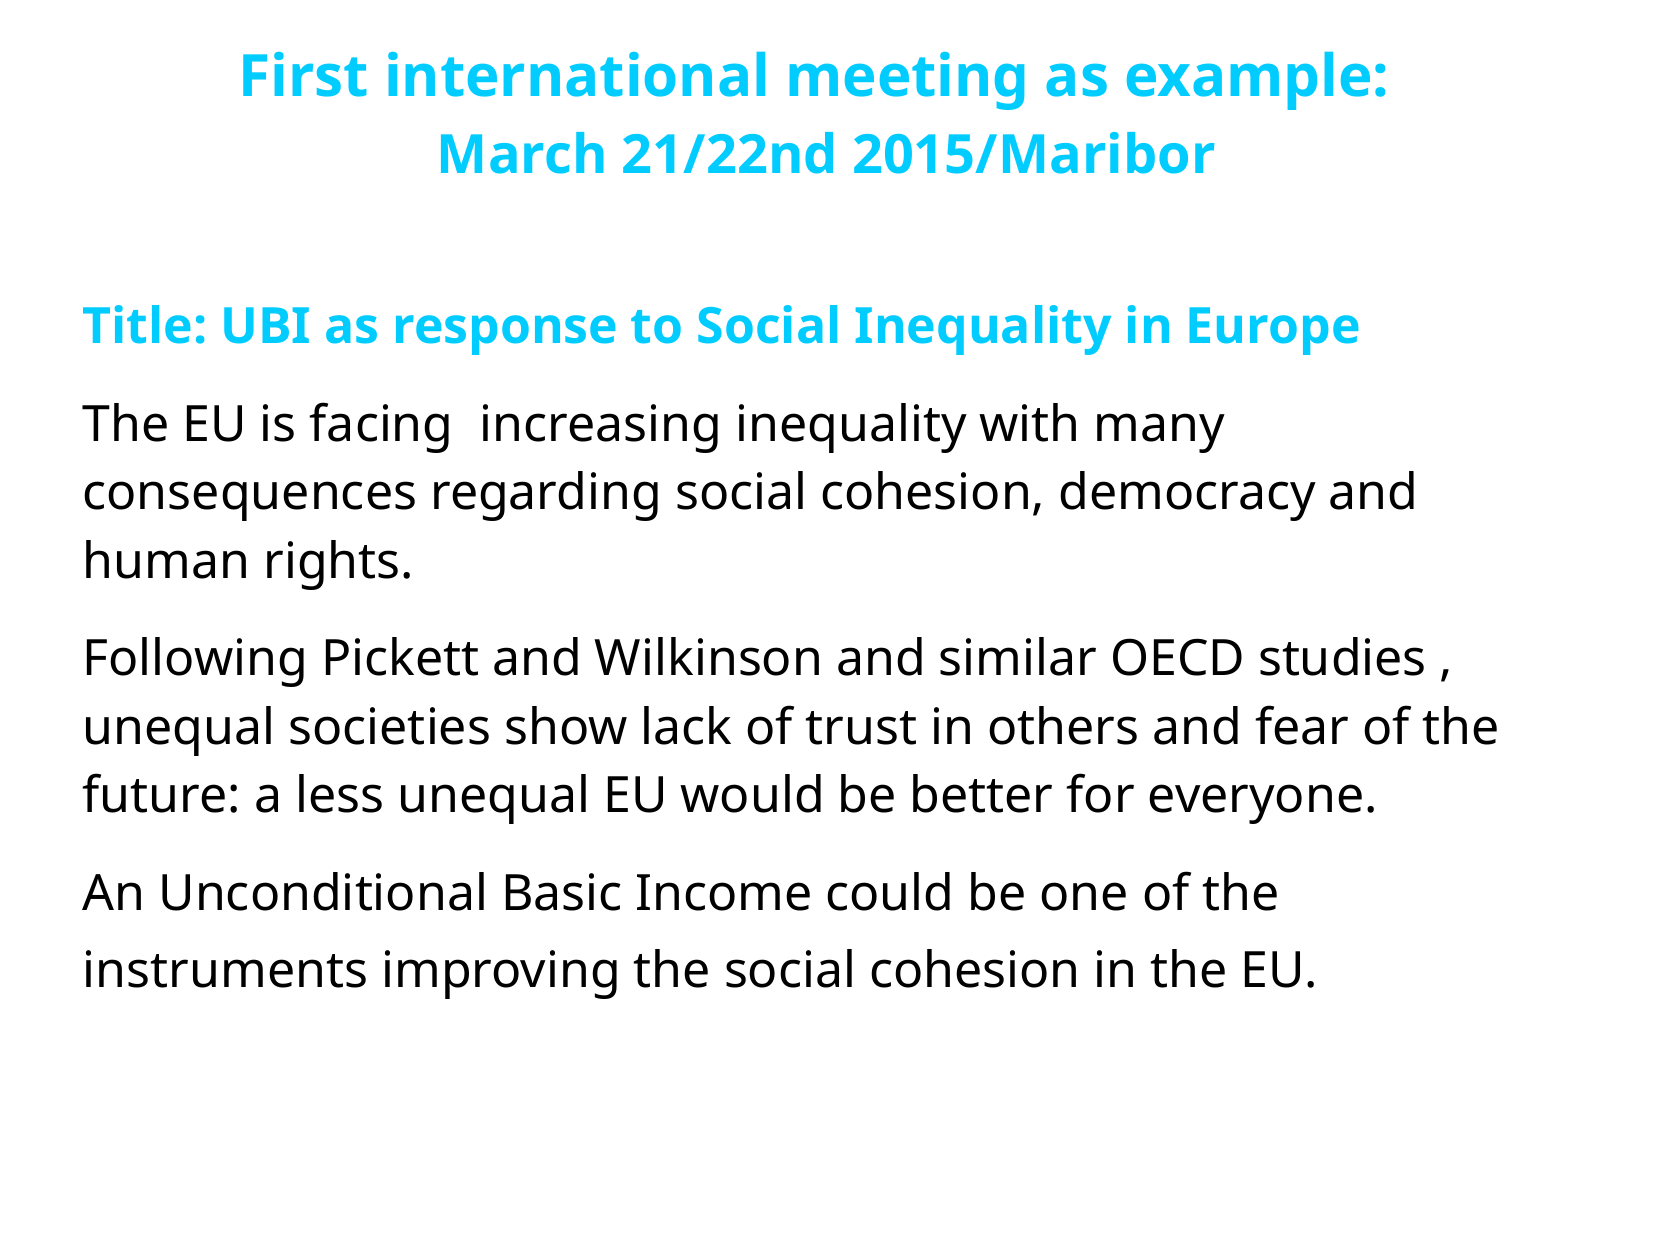

# First international meeting as example: March 21/22nd 2015/Maribor
Title: UBI as response to Social Inequality in Europe
The EU is facing increasing inequality with many consequences regarding social cohesion, democracy and human rights.
Following Pickett and Wilkinson and similar OECD studies , unequal societies show lack of trust in others and fear of the future: a less unequal EU would be better for everyone.
An Unconditional Basic Income could be one of the instruments improving the social cohesion in the EU.